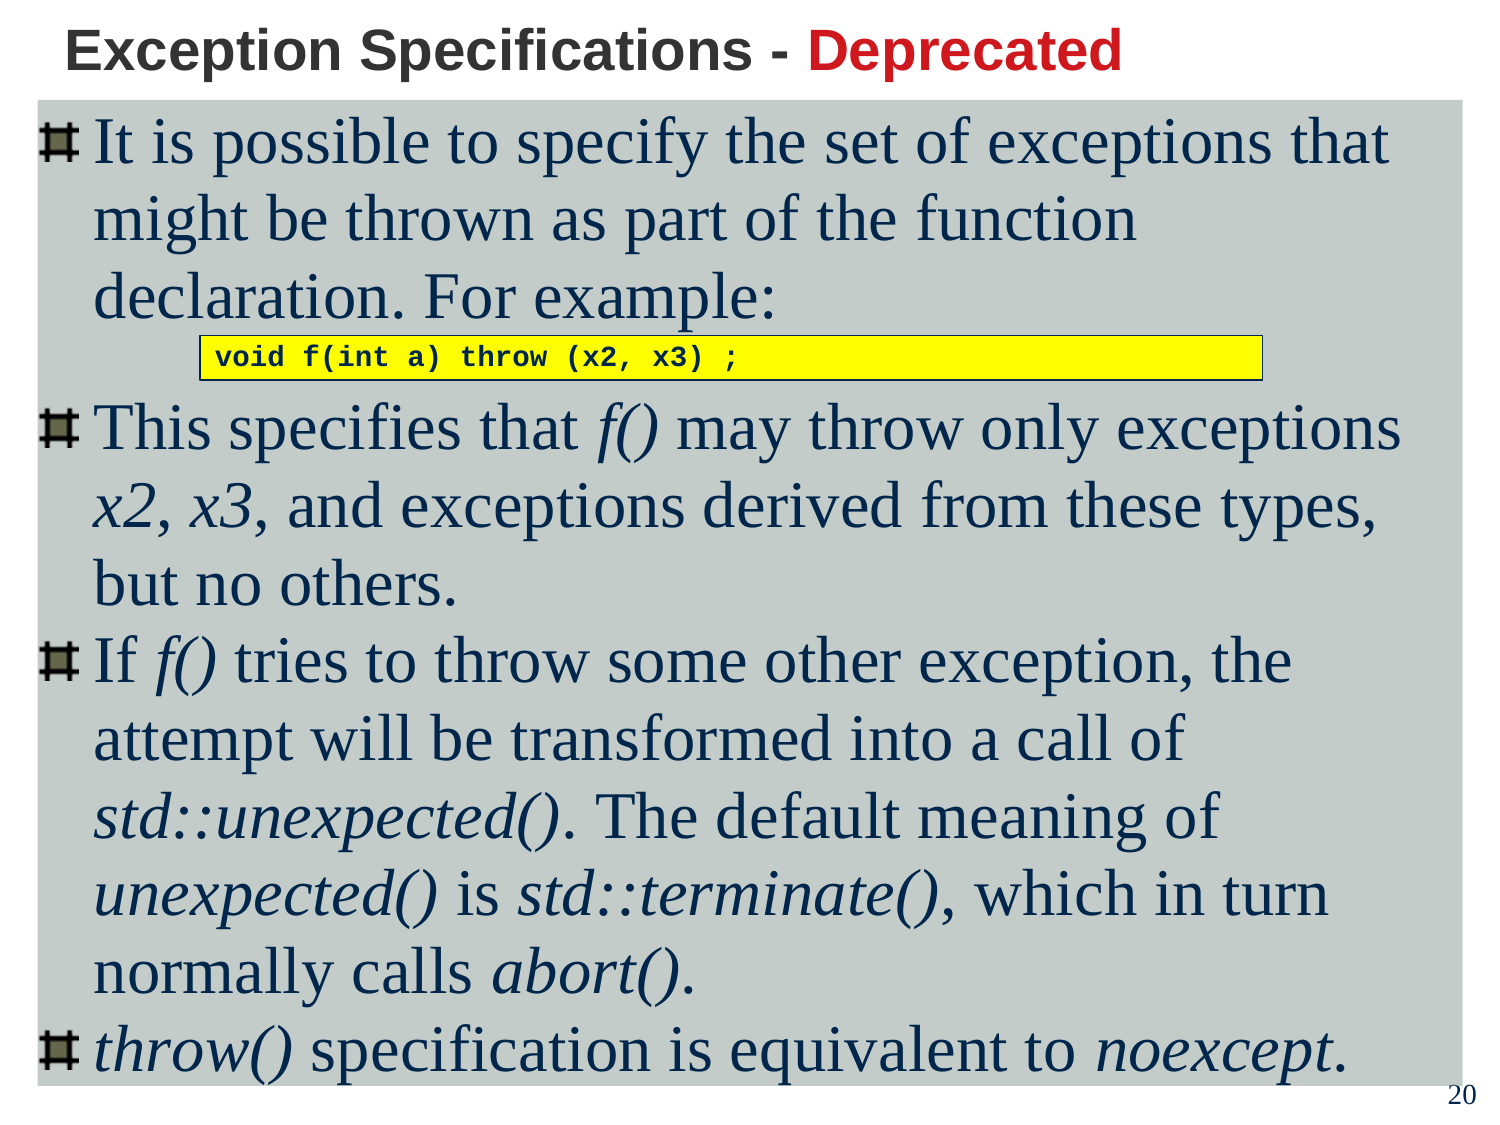

# Exception Specifications - Deprecated
It is possible to specify the set of exceptions that might be thrown as part of the function declaration. For example:
This specifies that f() may throw only exceptions x2, x3, and exceptions derived from these types, but no others.
If f() tries to throw some other exception, the attempt will be transformed into a call of std::unexpected(). The default meaning of unexpected() is std::terminate(), which in turn normally calls abort().
throw() specification is equivalent to noexcept.
void f(int a) throw (x2, x3) ;